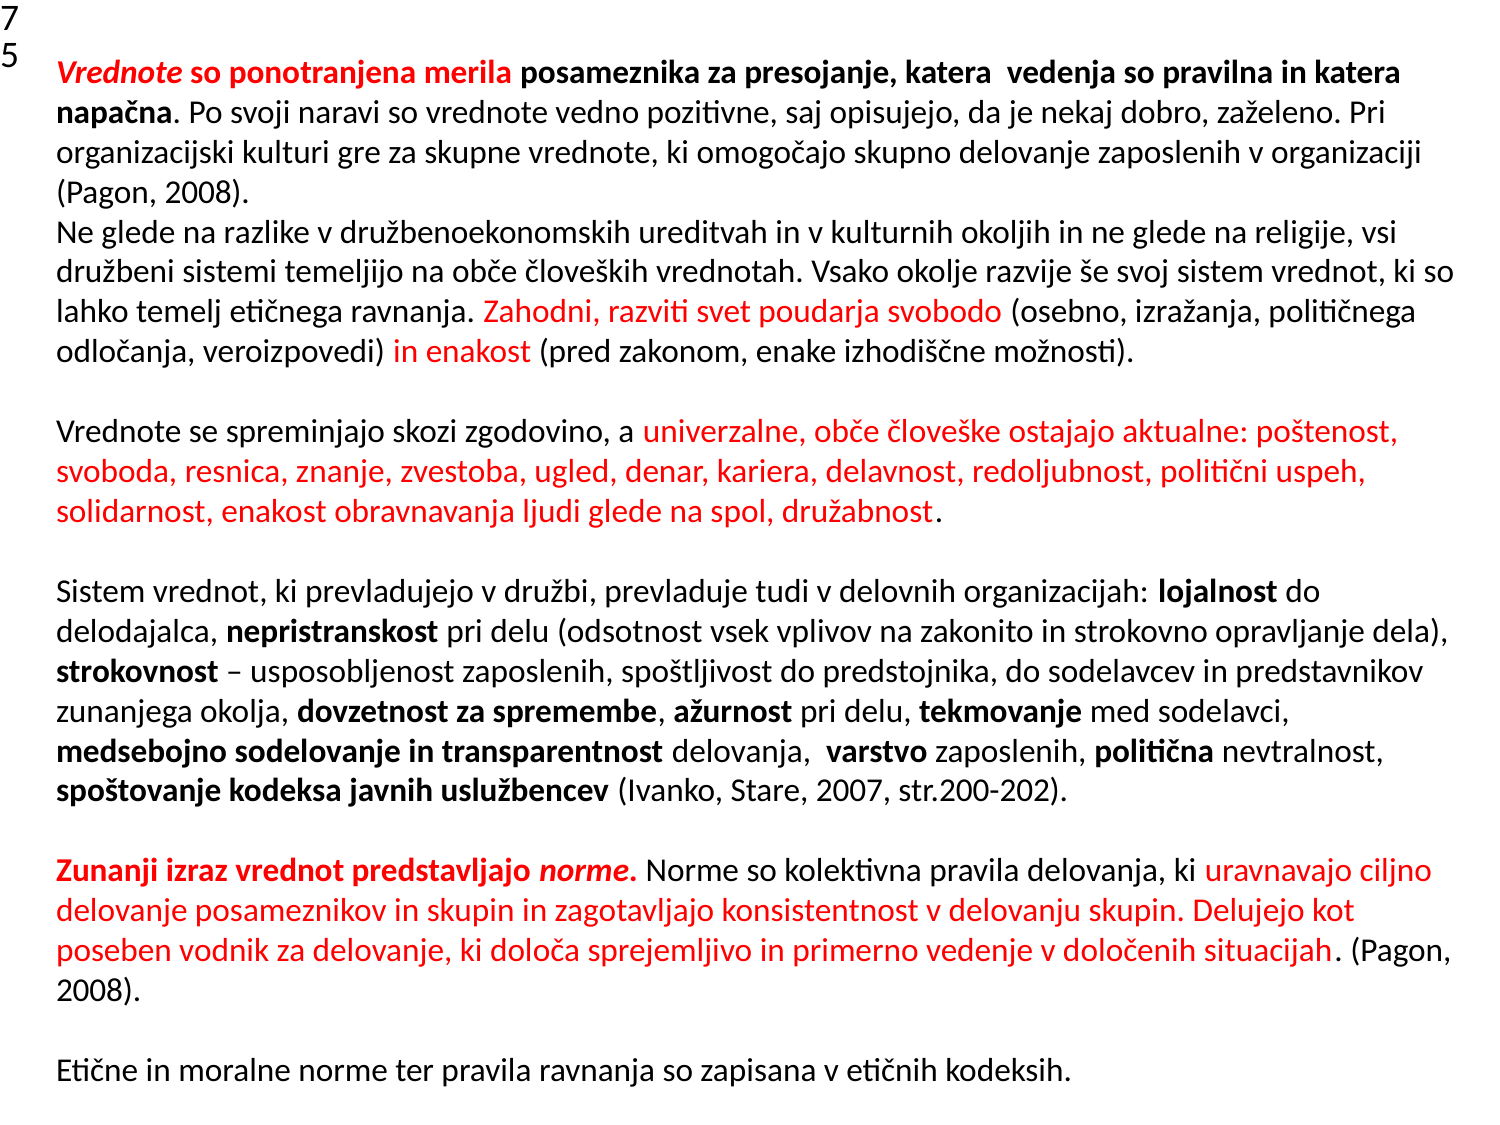

Vrednote so ponotranjena merila posameznika za presojanje, katera vedenja so pravilna in katera napačna. Po svoji naravi so vrednote vedno pozitivne, saj opisujejo, da je nekaj dobro, zaželeno. Pri organizacijski kulturi gre za skupne vrednote, ki omogočajo skupno delovanje zaposlenih v organizaciji (Pagon, 2008).
Ne glede na razlike v družbenoekonomskih ureditvah in v kulturnih okoljih in ne glede na religije, vsi družbeni sistemi temeljijo na obče človeških vrednotah. Vsako okolje razvije še svoj sistem vrednot, ki so lahko temelj etičnega ravnanja. Zahodni, razviti svet poudarja svobodo (osebno, izražanja, političnega odločanja, veroizpovedi) in enakost (pred zakonom, enake izhodiščne možnosti).
Vrednote se spreminjajo skozi zgodovino, a univerzalne, obče človeške ostajajo aktualne: poštenost, svoboda, resnica, znanje, zvestoba, ugled, denar, kariera, delavnost, redoljubnost, politični uspeh, solidarnost, enakost obravnavanja ljudi glede na spol, družabnost.
Sistem vrednot, ki prevladujejo v družbi, prevladuje tudi v delovnih organizacijah: lojalnost do delodajalca, nepristranskost pri delu (odsotnost vsek vplivov na zakonito in strokovno opravljanje dela), strokovnost – usposobljenost zaposlenih, spoštljivost do predstojnika, do sodelavcev in predstavnikov zunanjega okolja, dovzetnost za spremembe, ažurnost pri delu, tekmovanje med sodelavci, medsebojno sodelovanje in transparentnost delovanja, varstvo zaposlenih, politična nevtralnost, spoštovanje kodeksa javnih uslužbencev (Ivanko, Stare, 2007, str.200-202).
Zunanji izraz vrednot predstavljajo norme. Norme so kolektivna pravila delovanja, ki uravnavajo ciljno delovanje posameznikov in skupin in zagotavljajo konsistentnost v delovanju skupin. Delujejo kot poseben vodnik za delovanje, ki določa sprejemljivo in primerno vedenje v določenih situacijah. (Pagon, 2008).
Etične in moralne norme ter pravila ravnanja so zapisana v etičnih kodeksih.